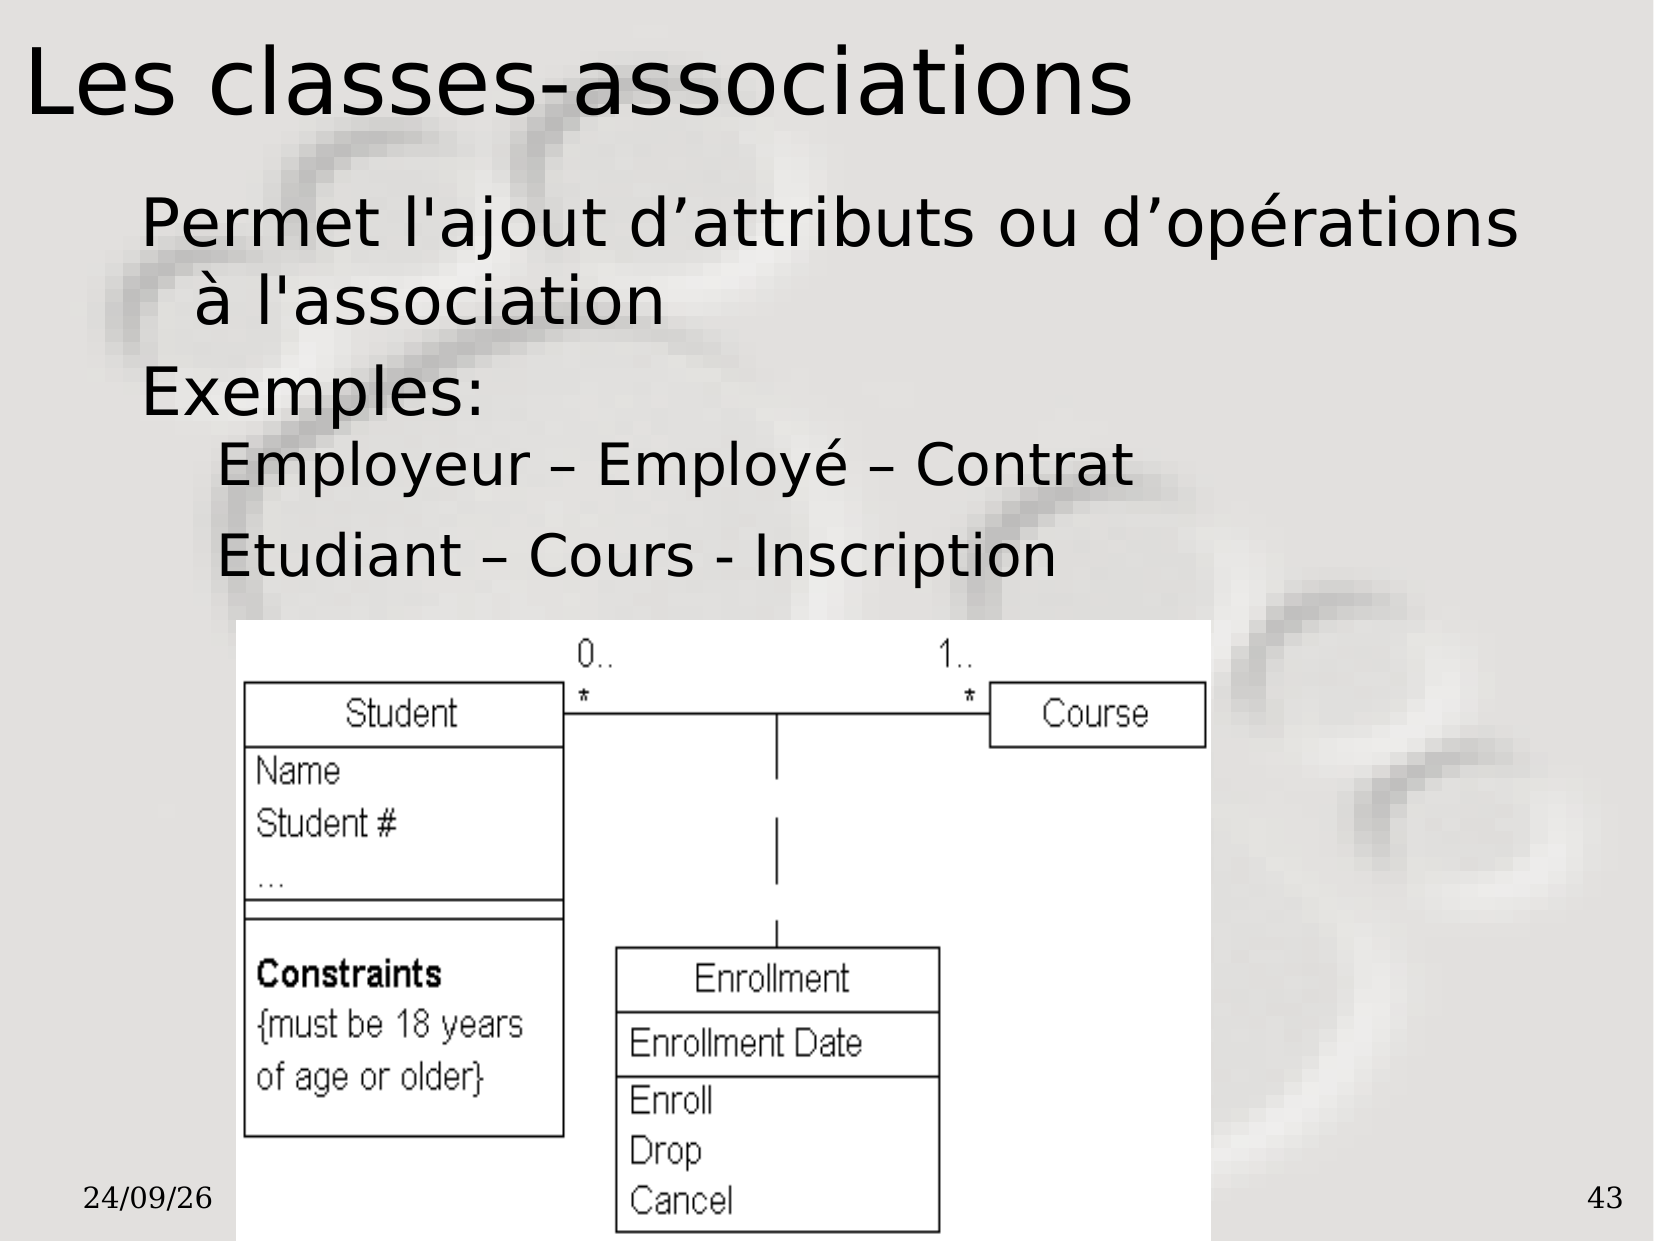

# Les classes-associations
Permet l'ajout d’attributs ou d’opérations à l'association
Exemples:
Employeur – Employé – Contrat
Etudiant – Cours - Inscription
UML
43